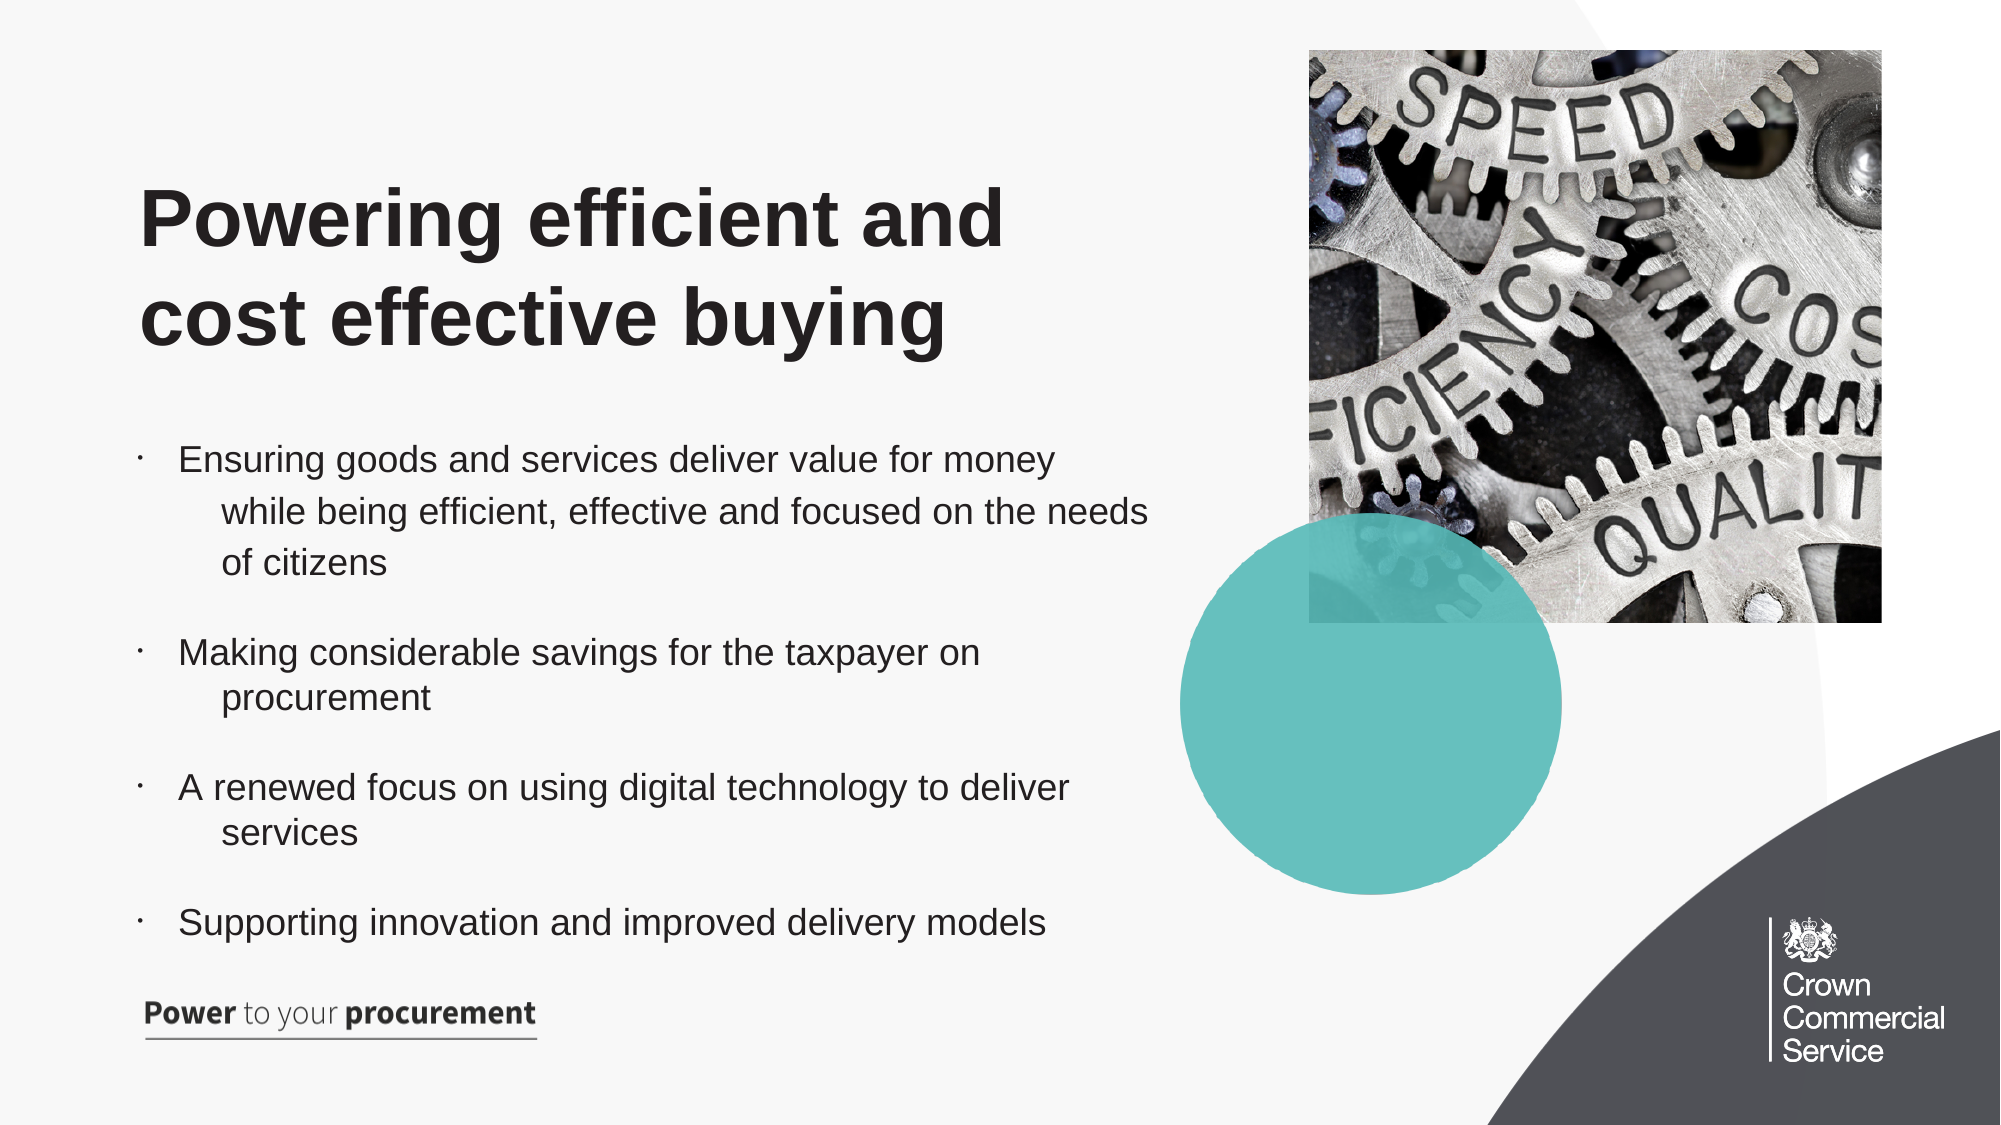

# Powering efficient and
cost effective buying
Ensuring goods and services deliver value for money while being efficient, effective and focused on the needs of citizens
Making considerable savings for the taxpayer on procurement
A renewed focus on using digital technology to deliver services
Supporting innovation and improved delivery models